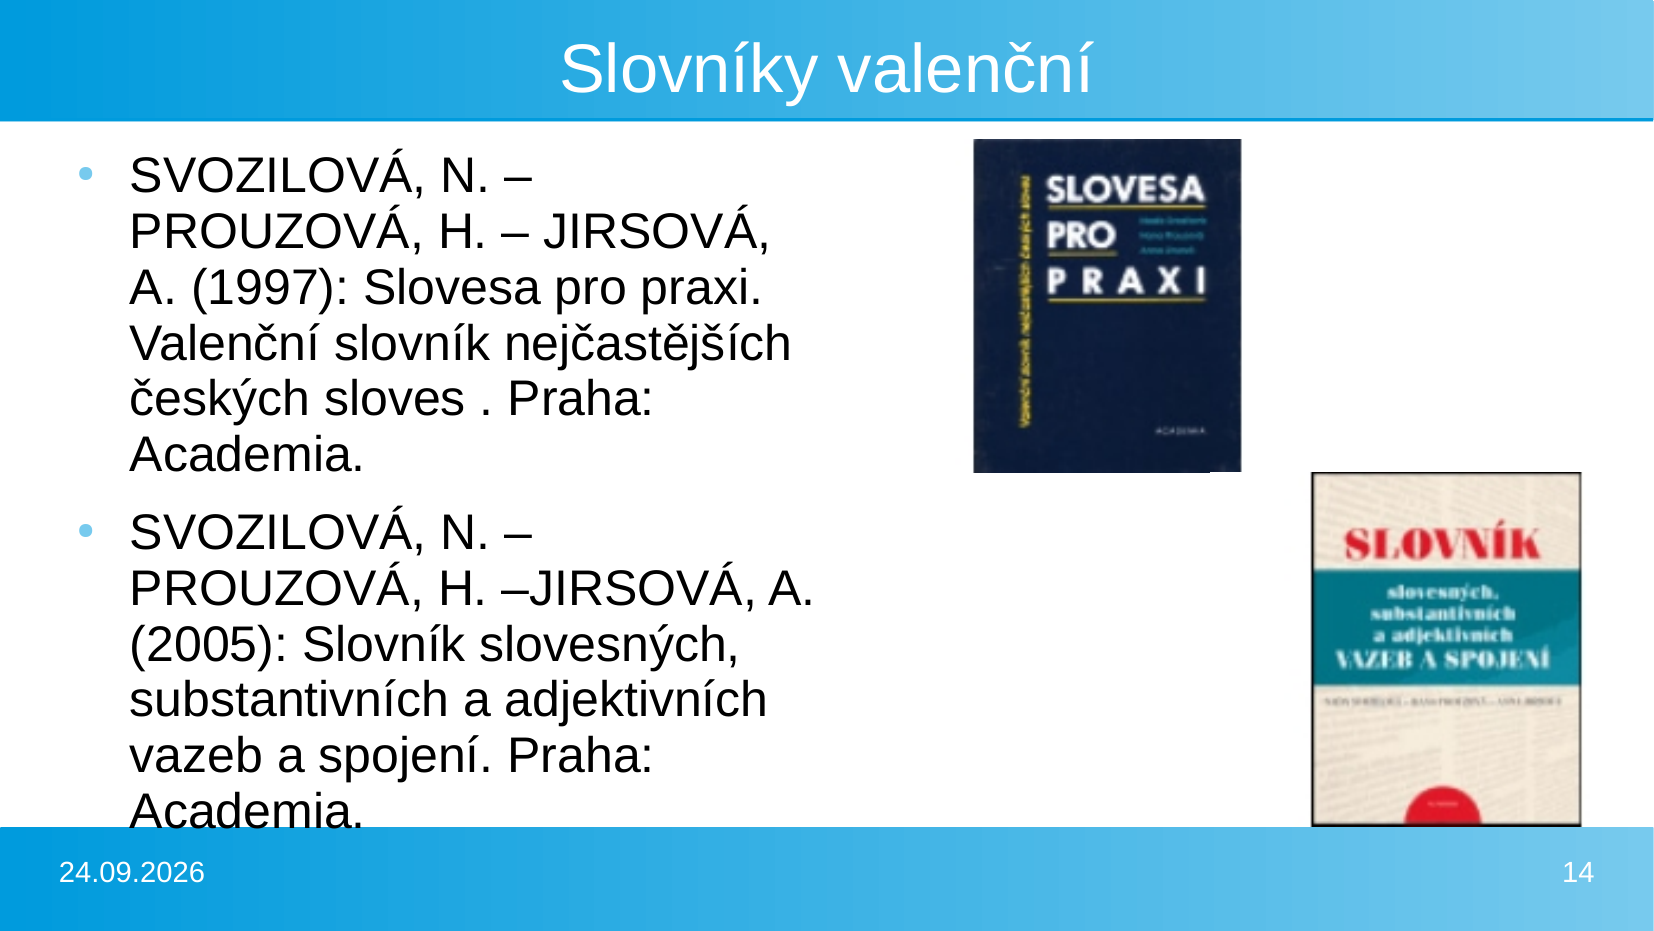

# Slovníky valenční
SVOZILOVÁ, N. – PROUZOVÁ, H. – JIRSOVÁ, A. (1997): Slovesa pro praxi. Valenční slovník nejčastějších českých sloves . Praha: Academia.
SVOZILOVÁ, N. – PROUZOVÁ, H. –JIRSOVÁ, A. (2005): Slovník slovesných, substantivních a adjektivních vazeb a spojení. Praha: Academia.
14